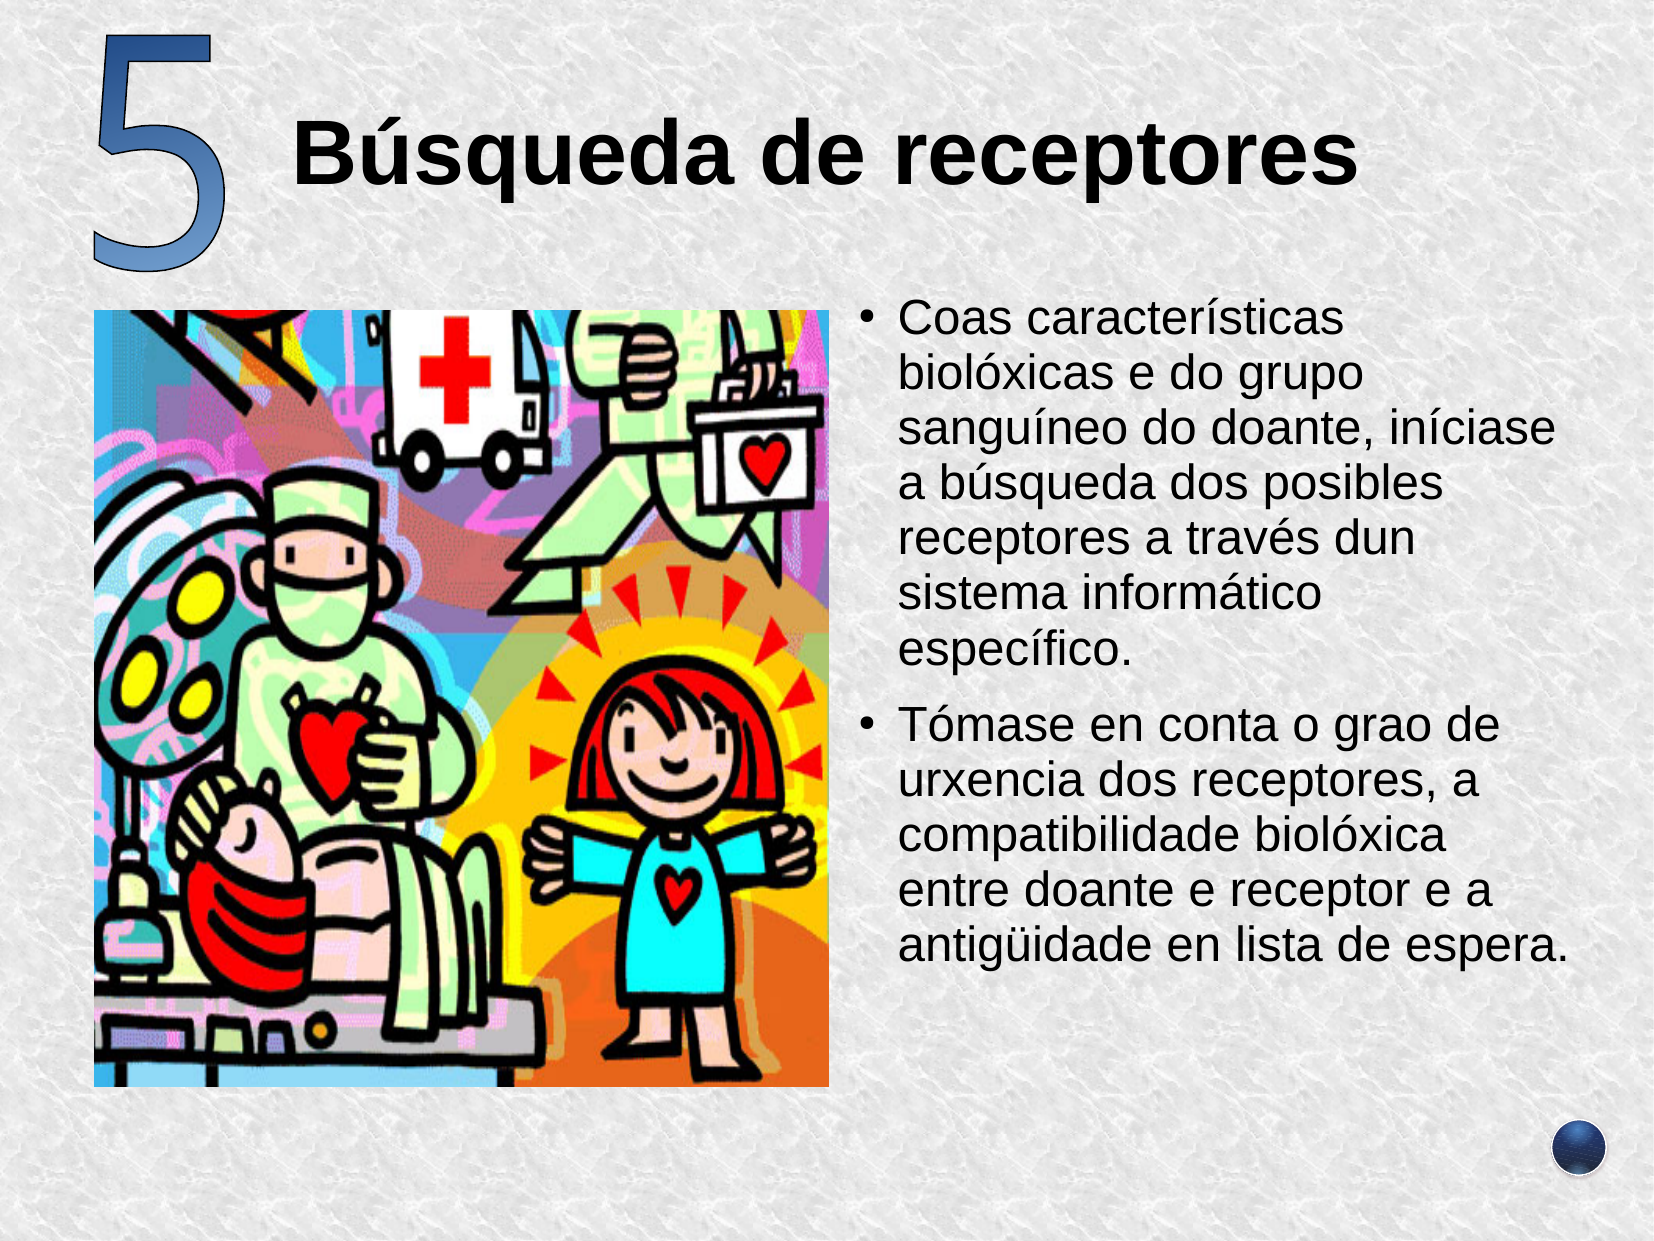

5
# Búsqueda de receptores
Coas características biolóxicas e do grupo sanguíneo do doante, iníciase a búsqueda dos posibles receptores a través dun sistema informático específico.
Tómase en conta o grao de urxencia dos receptores, a compatibilidade biolóxica entre doante e receptor e a antigüidade en lista de espera.